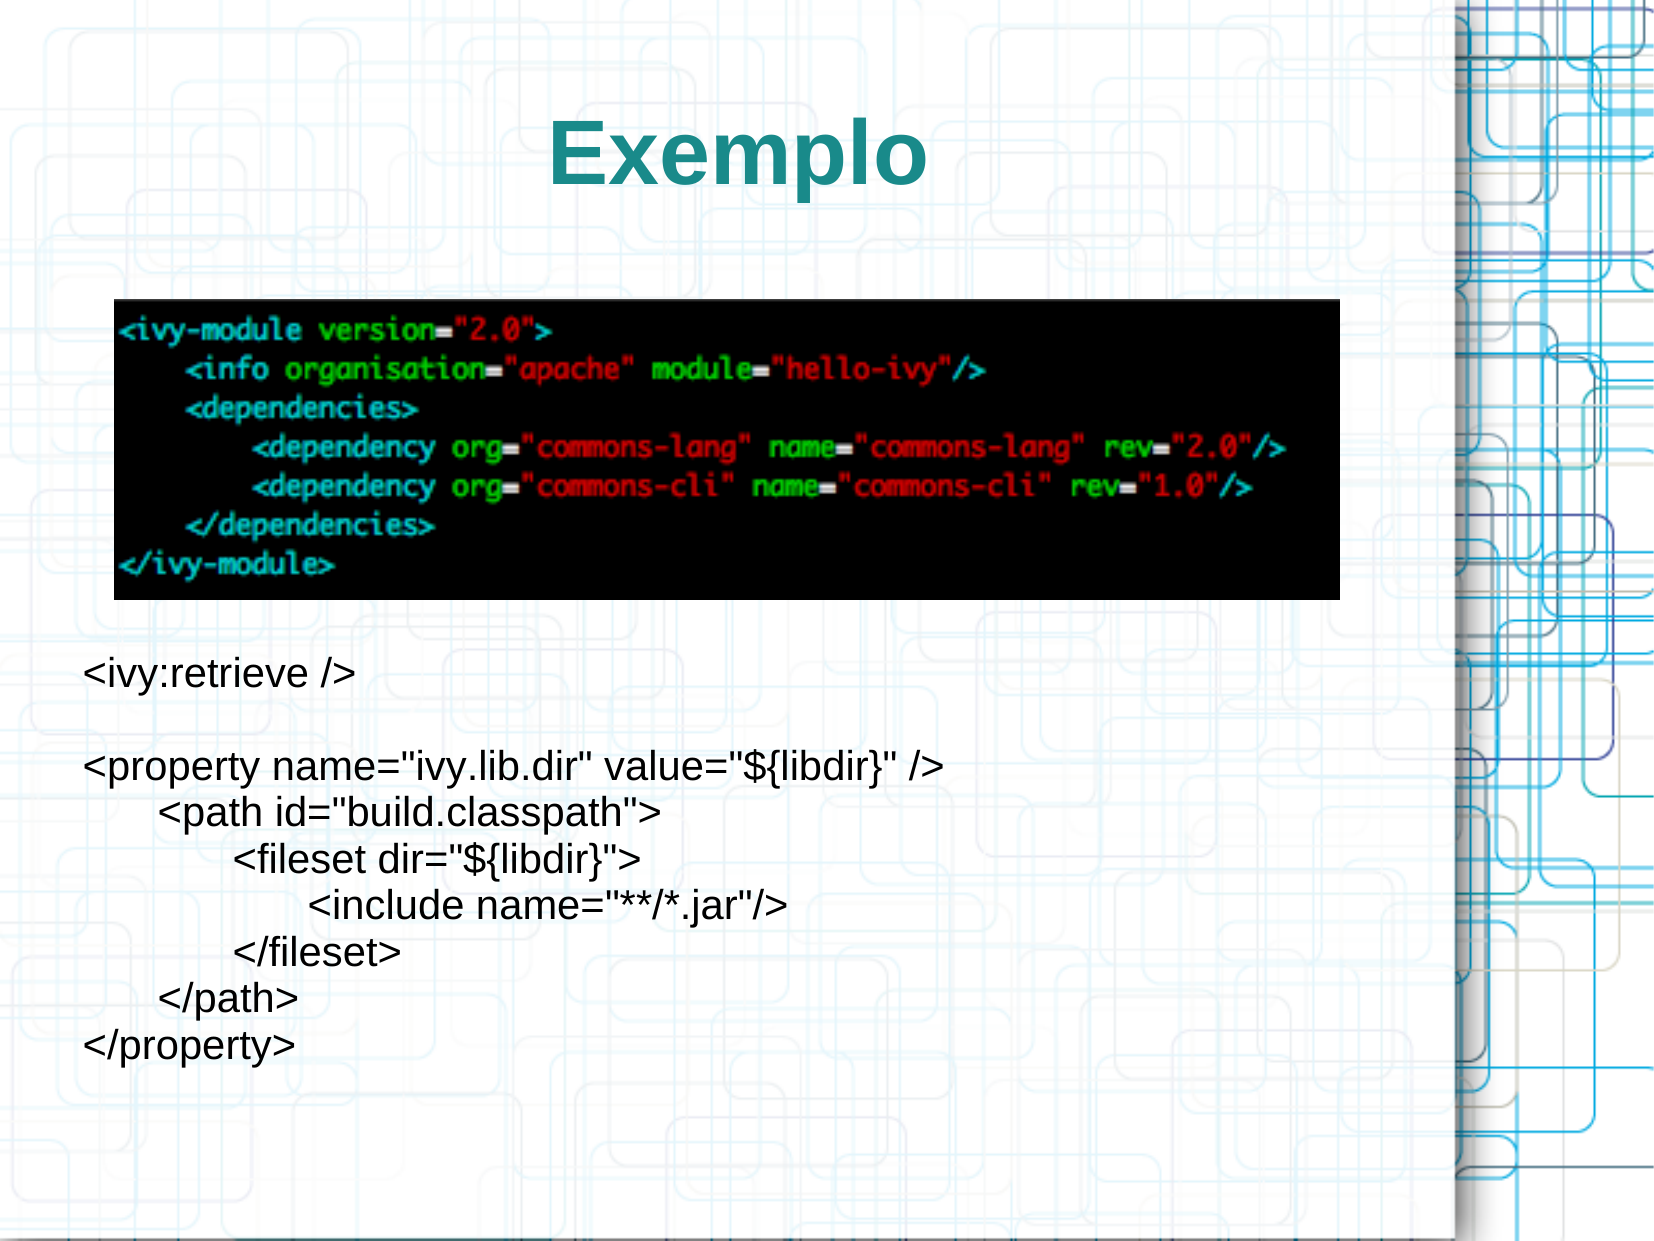

# Exemplo
<ivy:retrieve />
<property name="ivy.lib.dir" value="${libdir}" />
	<path id="build.classpath">
 		<fileset dir="${libdir}">
 			<include name="**/*.jar"/>
 		</fileset>
	</path>
</property>